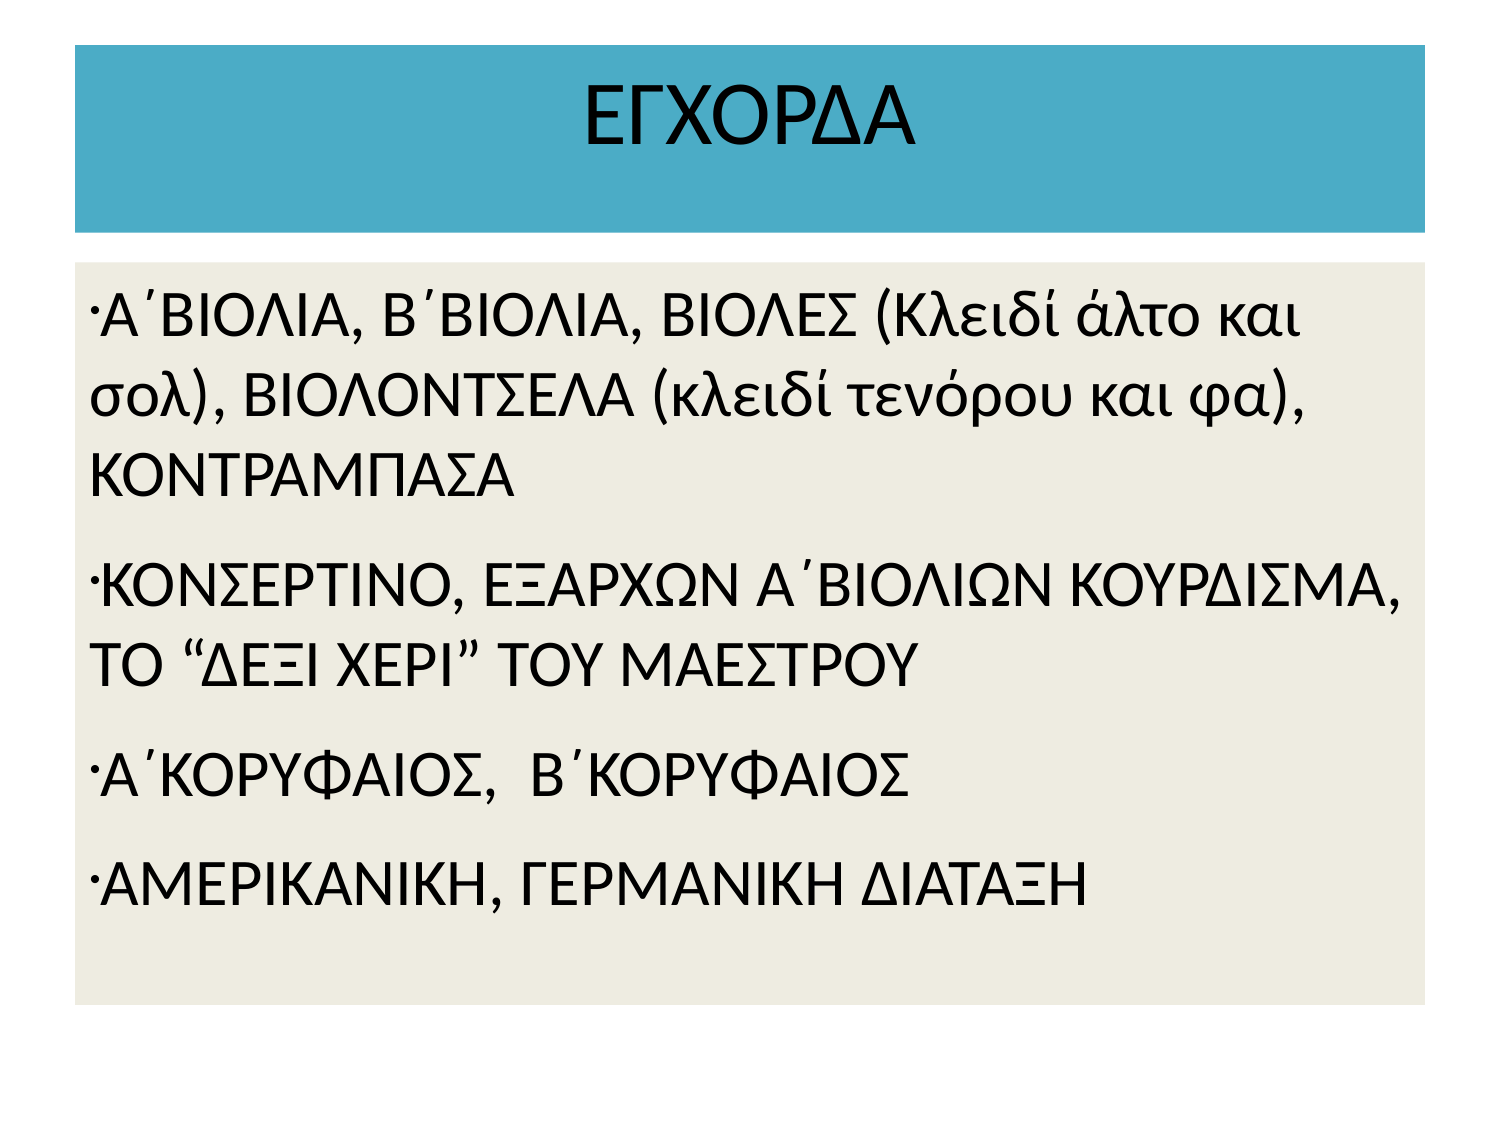

# ΕΓΧΟΡΔΑ
Α΄ΒΙΟΛΙΑ, Β΄ΒΙΟΛΙΑ, ΒΙΟΛΕΣ (Κλειδί άλτο και σολ), ΒΙΟΛΟΝΤΣΕΛΑ (κλειδί τενόρου και φα), ΚΟΝΤΡΑΜΠΑΣΑ
ΚΟΝΣΕΡΤΙΝΟ, ΕΞΑΡΧΩΝ Α΄ΒΙΟΛΙΩΝ ΚΟΥΡΔΙΣΜΑ, ΤΟ “ΔΕΞΙ ΧΕΡΙ” ΤΟΥ ΜΑΕΣΤΡΟΥ
Α΄ΚΟΡΥΦΑΙΟΣ, Β΄ΚΟΡΥΦΑΙΟΣ
ΑΜΕΡΙΚΑΝΙΚΗ, ΓΕΡΜΑΝΙΚΗ ΔΙΑΤΑΞΗ